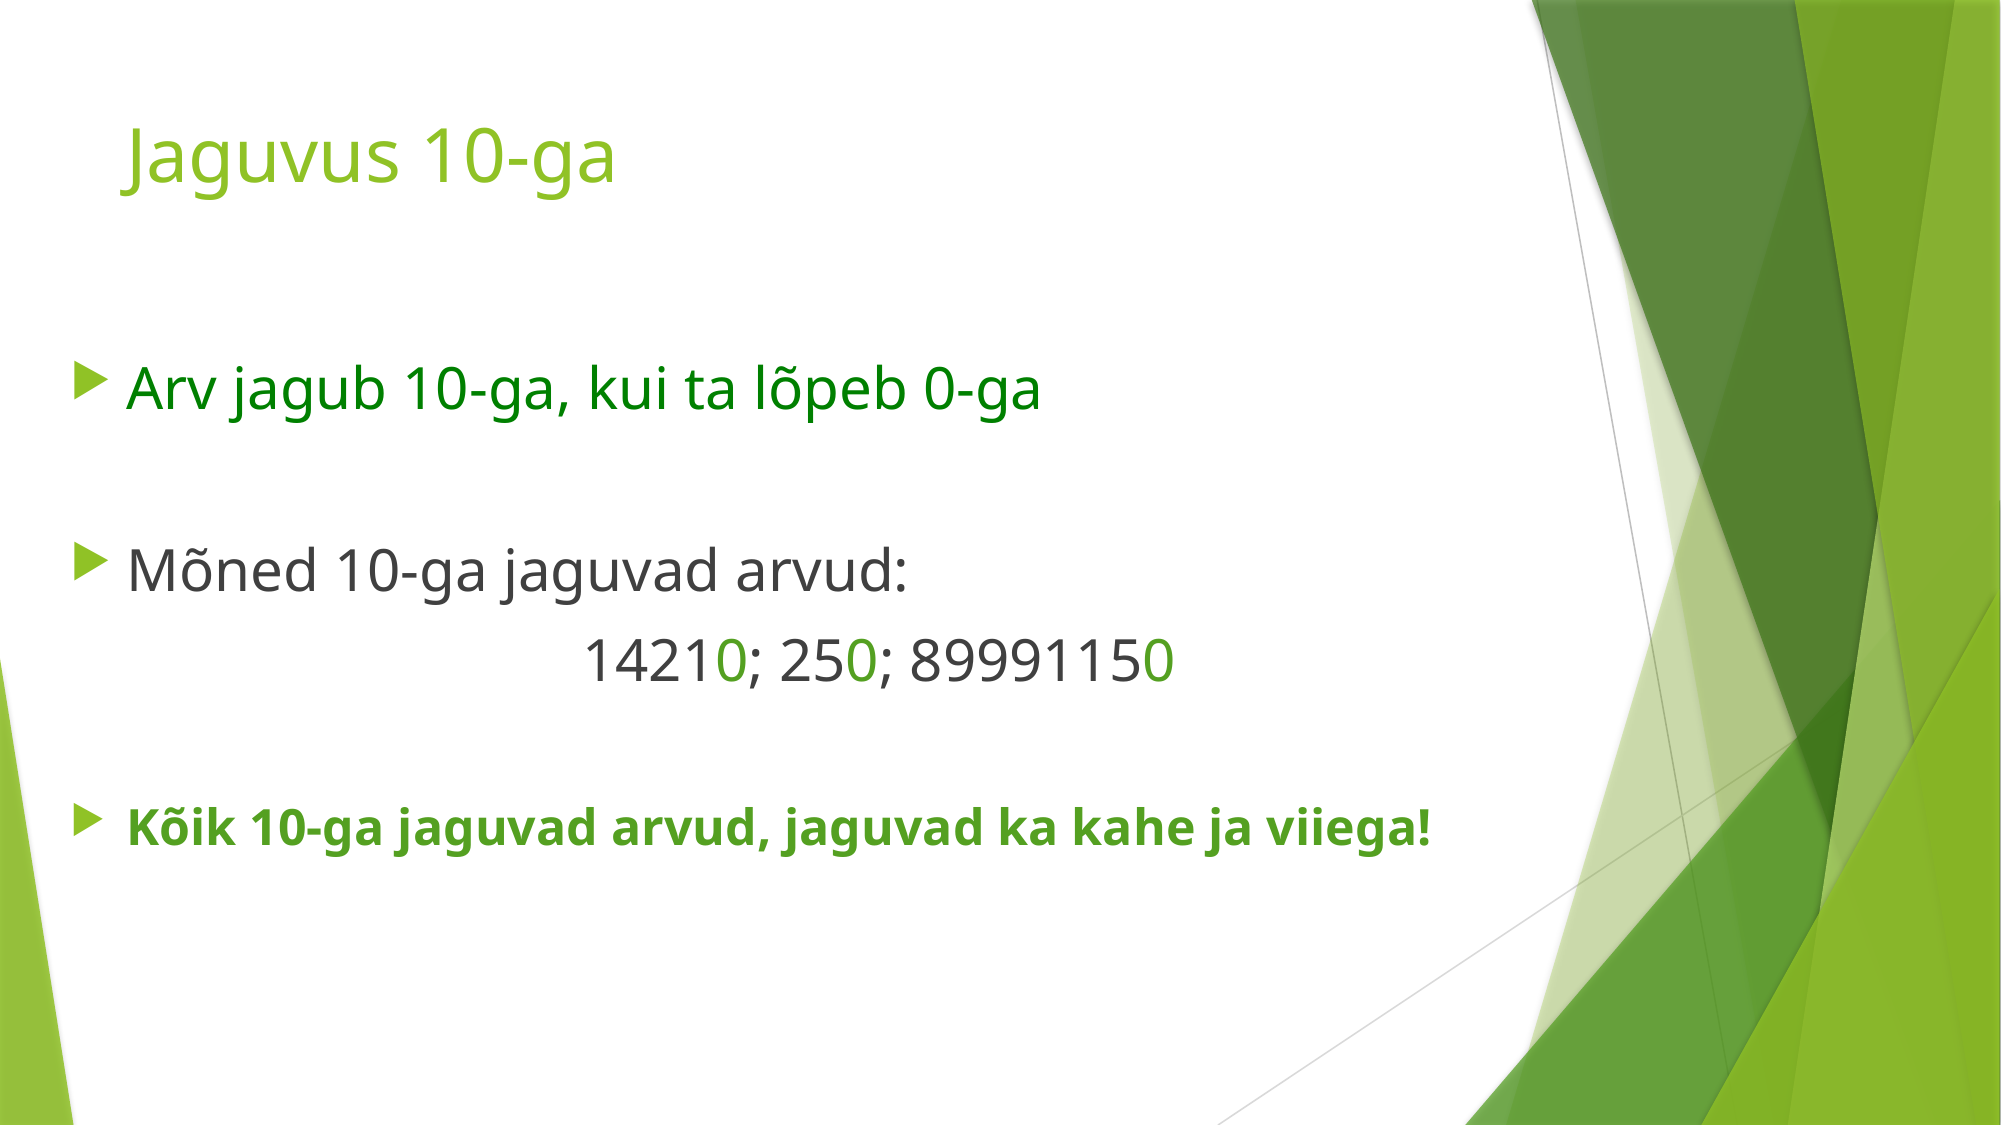

# Jaguvus 10-ga
Arv jagub 10-ga, kui ta lõpeb 0-ga
Mõned 10-ga jaguvad arvud:
14210; 250; 89991150
Kõik 10-ga jaguvad arvud, jaguvad ka kahe ja viiega!